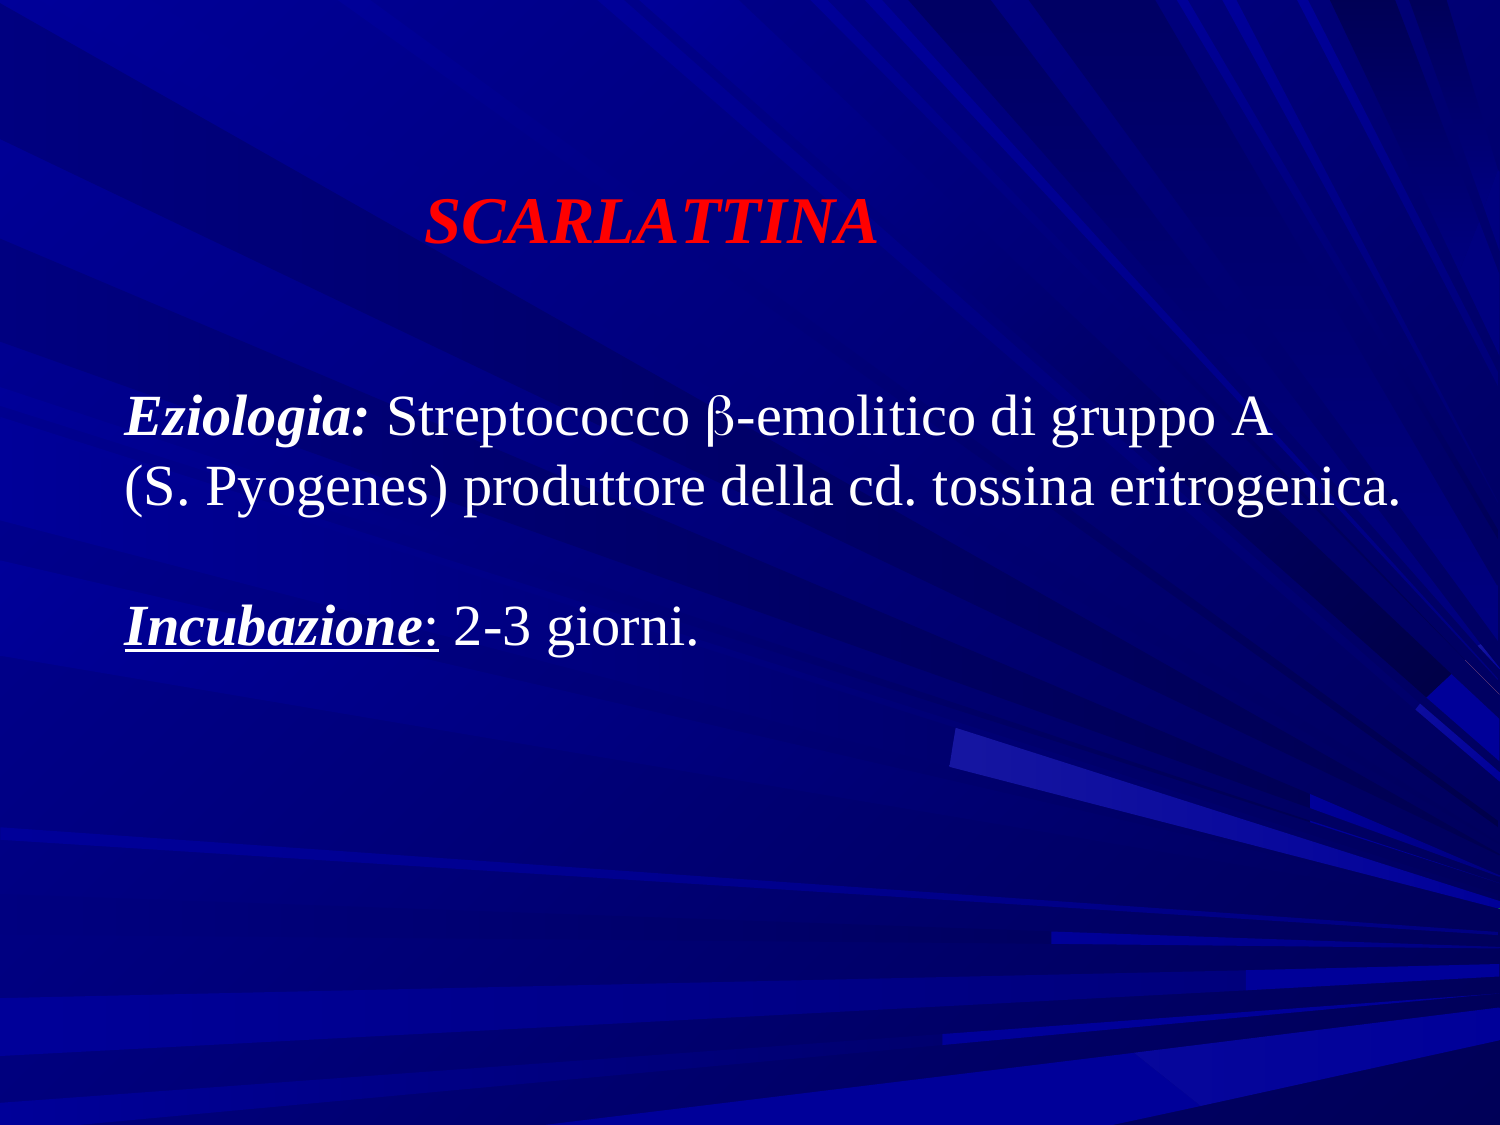

SCARLATTINA
Eziologia: Streptococco -emolitico di gruppo A
(S. Pyogenes) produttore della cd. tossina eritrogenica.
Incubazione: 2-3 giorni.